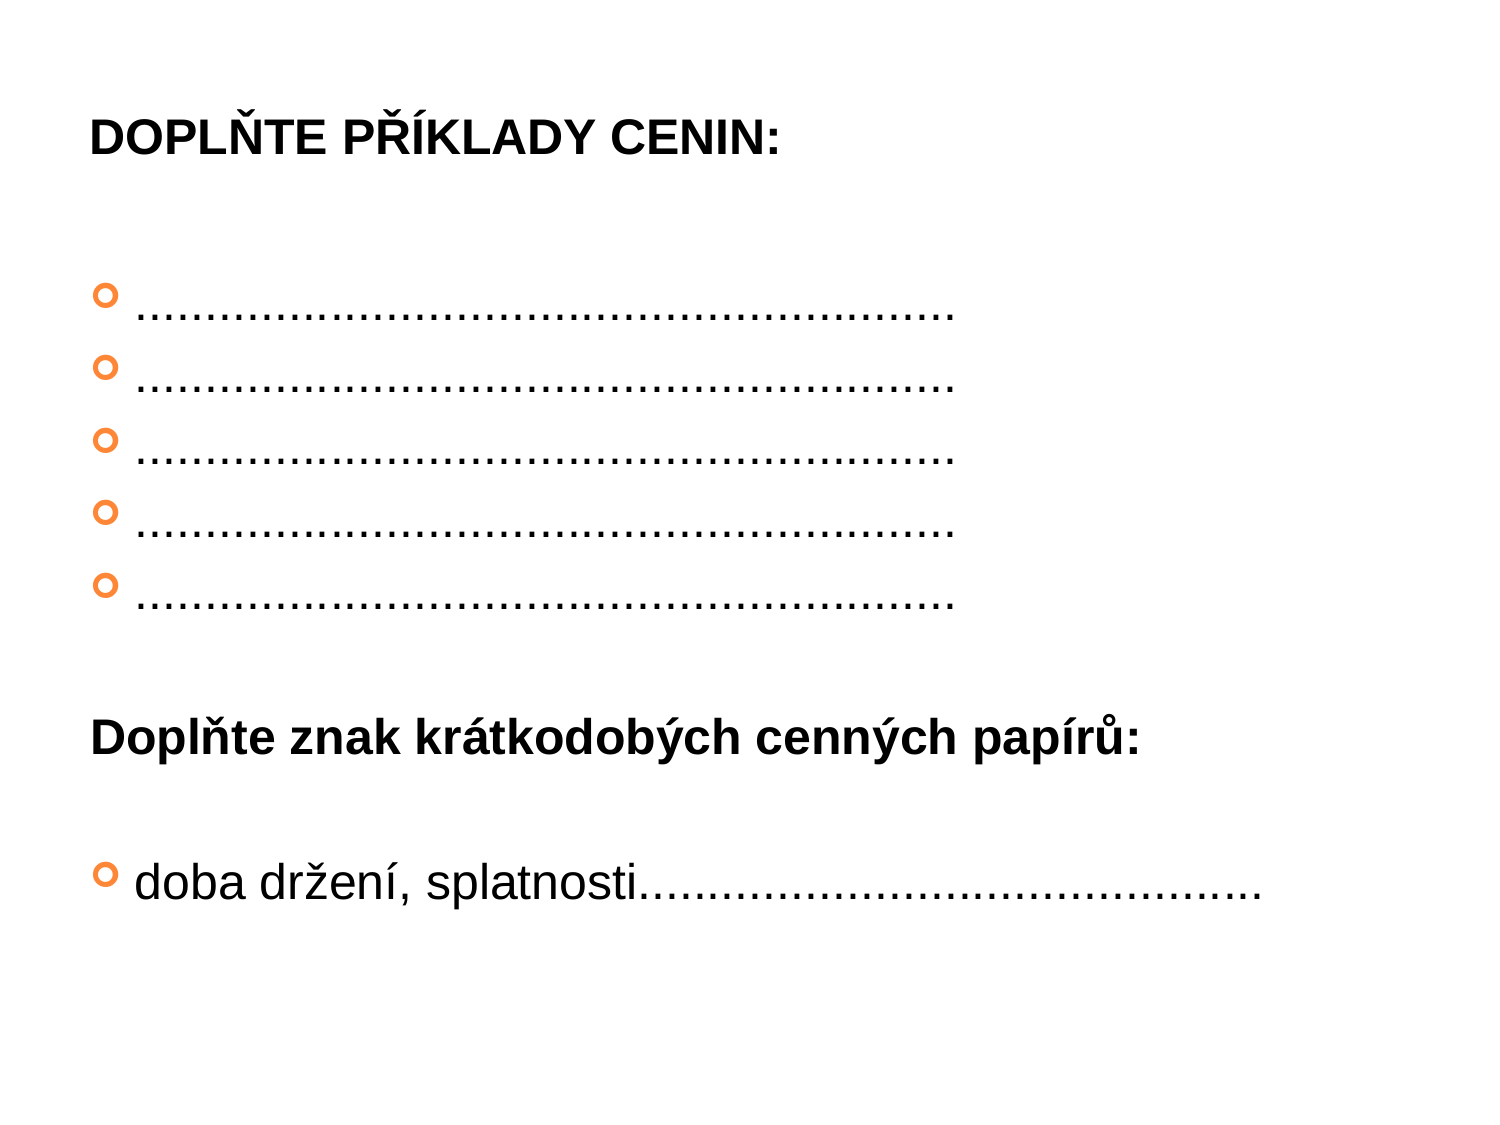

# DOPLŇTE PŘÍKLADY CENIN:
...........................................................
...........................................................
...........................................................
...........................................................
...........................................................
Doplňte znak krátkodobých cenných papírů:
doba držení, splatnosti.............................................